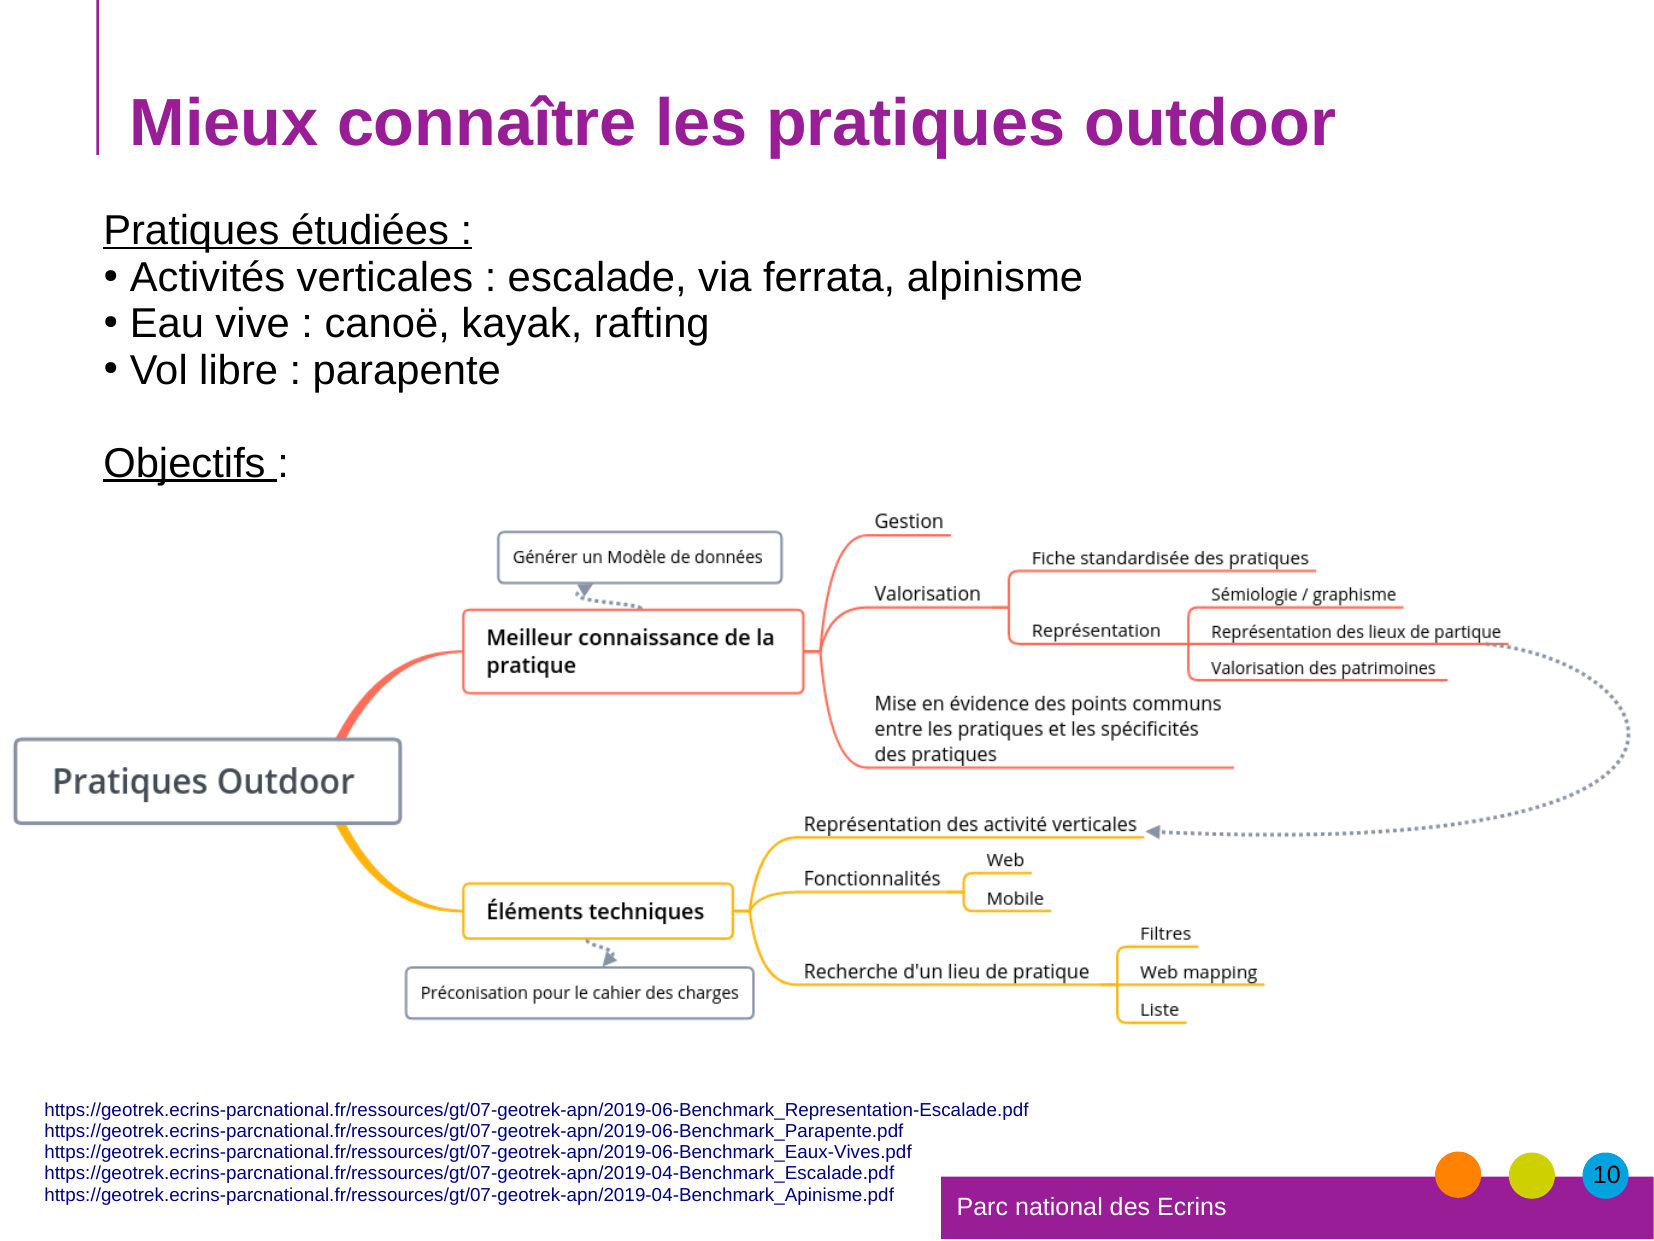

# Mieux connaître les pratiques outdoor
Pratiques étudiées :
 Activités verticales : escalade, via ferrata, alpinisme
 Eau vive : canoë, kayak, rafting
 Vol libre : parapente
Objectifs :
https://geotrek.ecrins-parcnational.fr/ressources/gt/07-geotrek-apn/2019-06-Benchmark_Representation-Escalade.pdf
https://geotrek.ecrins-parcnational.fr/ressources/gt/07-geotrek-apn/2019-06-Benchmark_Parapente.pdf
https://geotrek.ecrins-parcnational.fr/ressources/gt/07-geotrek-apn/2019-06-Benchmark_Eaux-Vives.pdf
https://geotrek.ecrins-parcnational.fr/ressources/gt/07-geotrek-apn/2019-04-Benchmark_Escalade.pdf
https://geotrek.ecrins-parcnational.fr/ressources/gt/07-geotrek-apn/2019-04-Benchmark_Apinisme.pdf